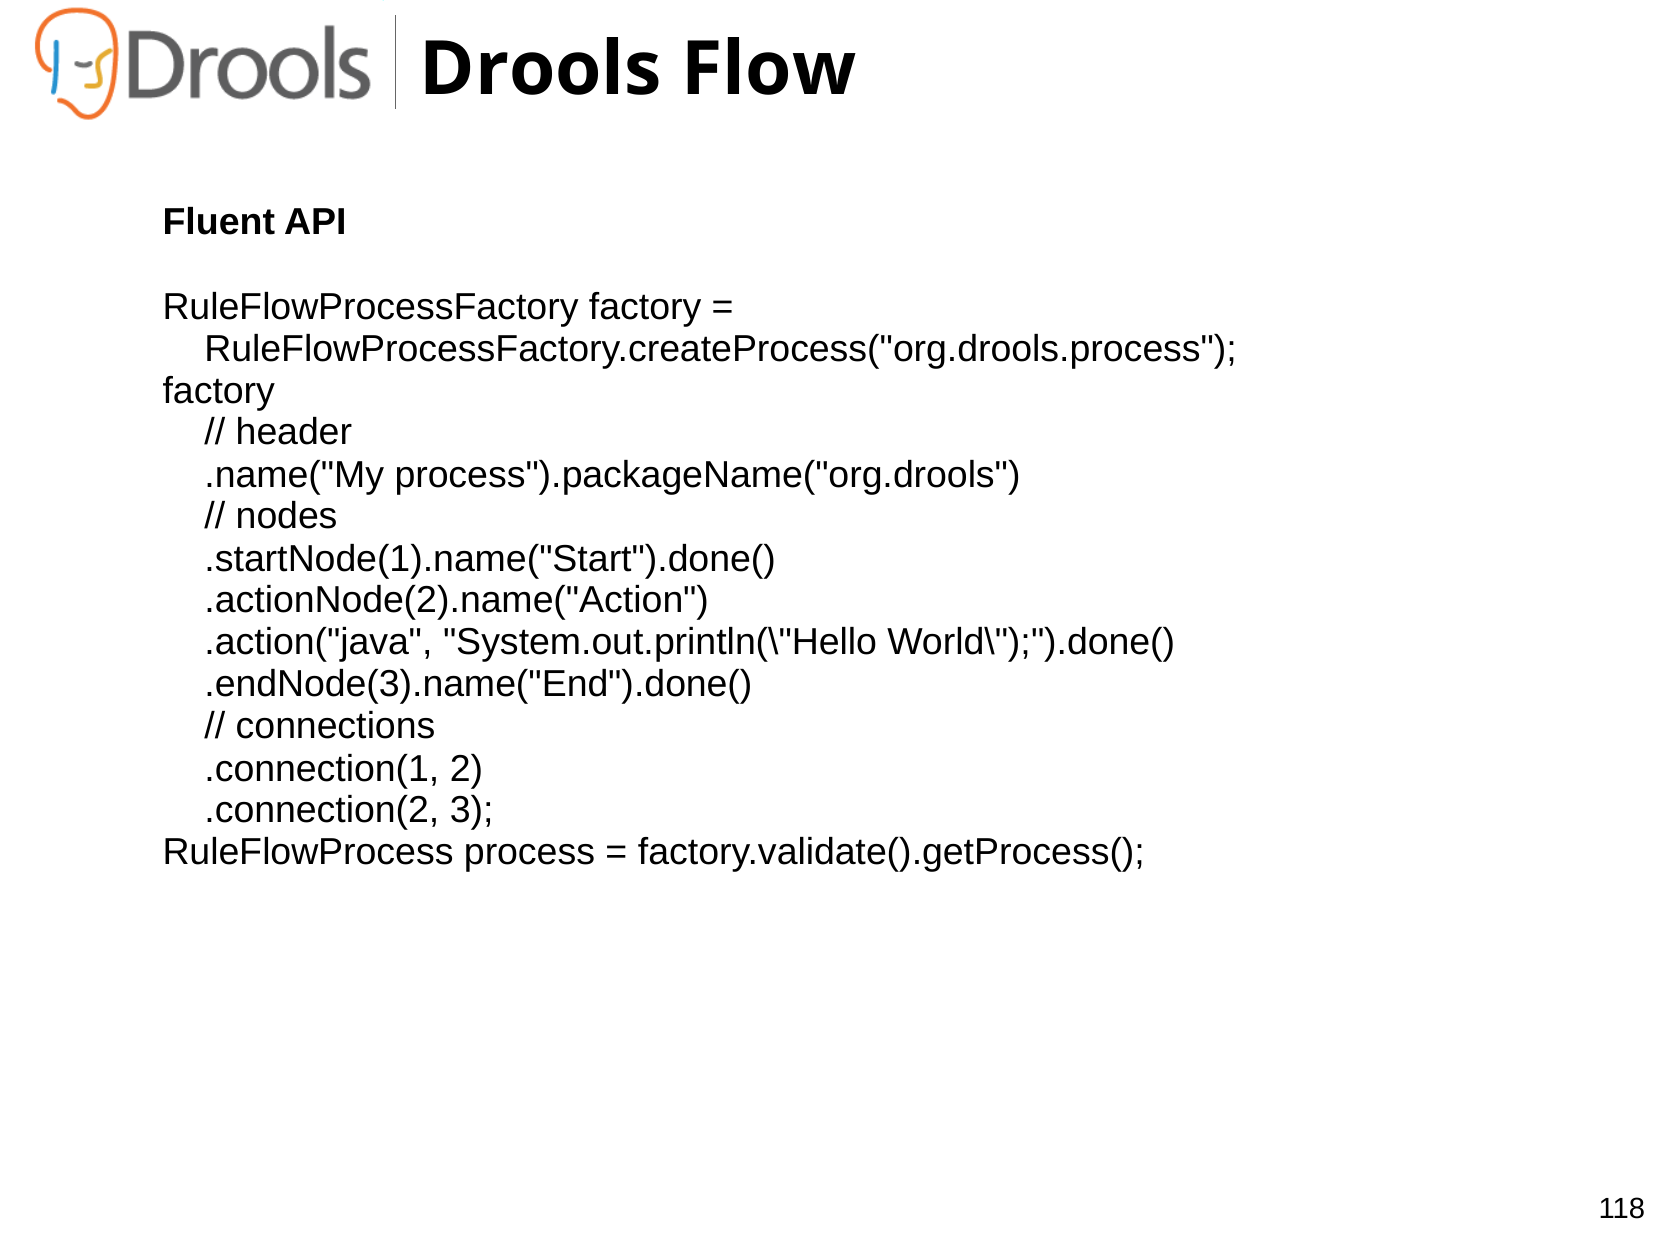

# Drools Flow
Fluent API
RuleFlowProcessFactory factory =
 RuleFlowProcessFactory.createProcess("org.drools.process");
factory
 // header
 .name("My process").packageName("org.drools")
 // nodes
 .startNode(1).name("Start").done()
 .actionNode(2).name("Action")
 .action("java", "System.out.println(\"Hello World\");").done()
 .endNode(3).name("End").done()
 // connections
 .connection(1, 2)
 .connection(2, 3);
RuleFlowProcess process = factory.validate().getProcess();